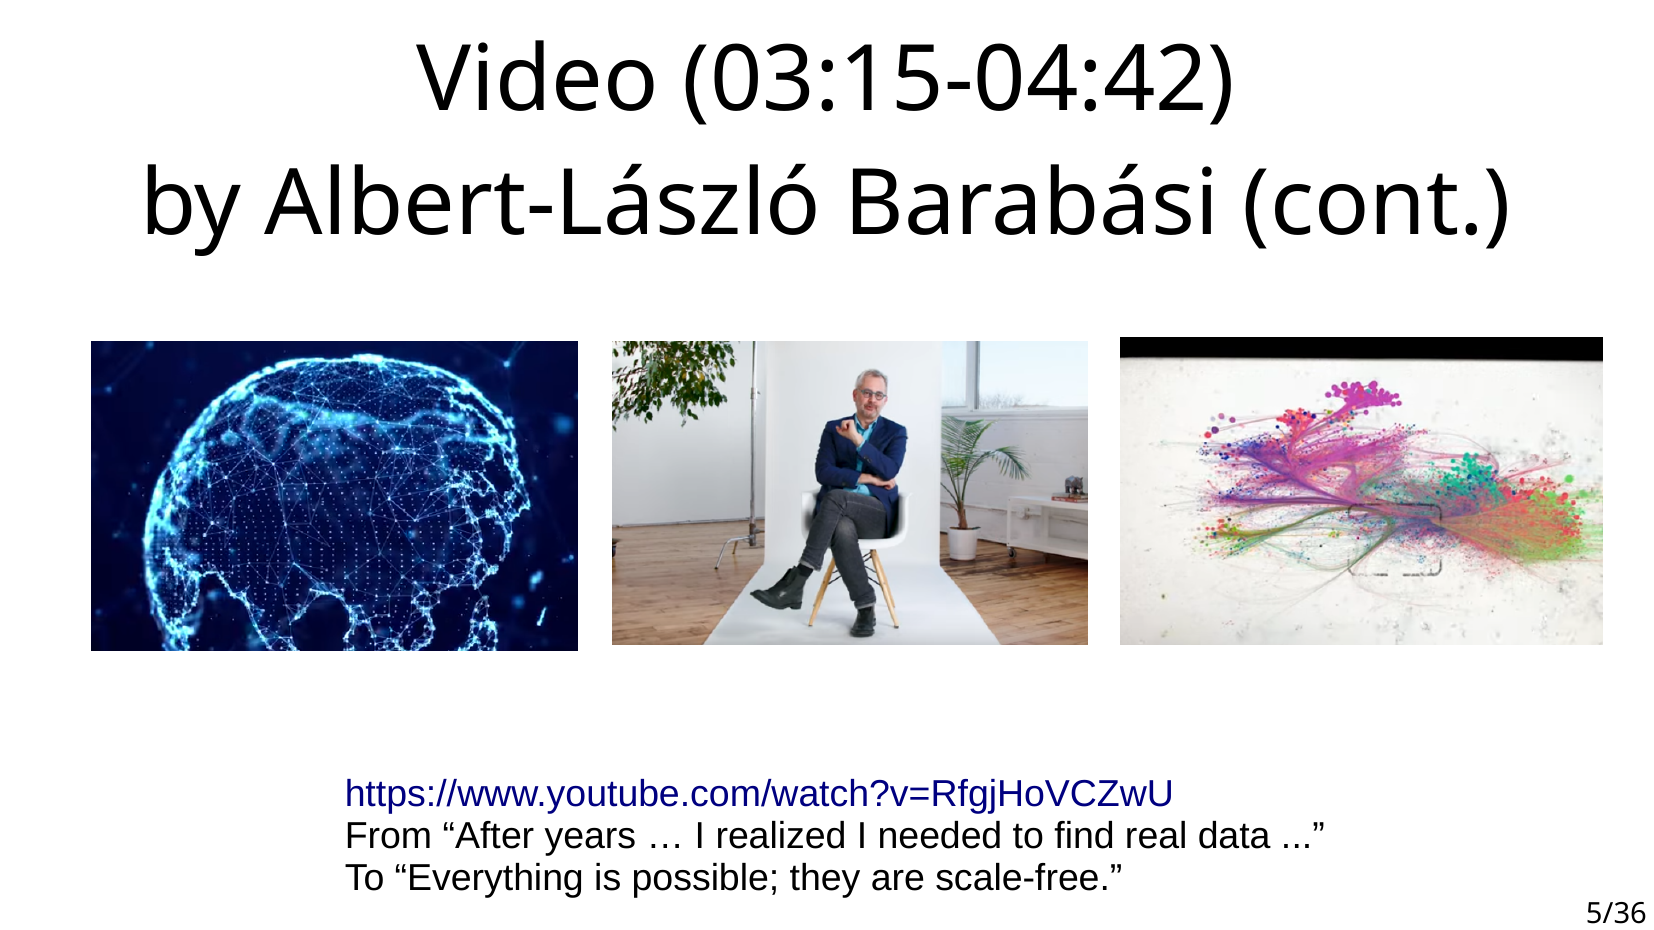

# Video (03:15-04:42) by Albert-László Barabási (cont.)
https://www.youtube.com/watch?v=RfgjHoVCZwU
From “After years … I realized I needed to find real data ...”
To “Everything is possible; they are scale-free.”
5